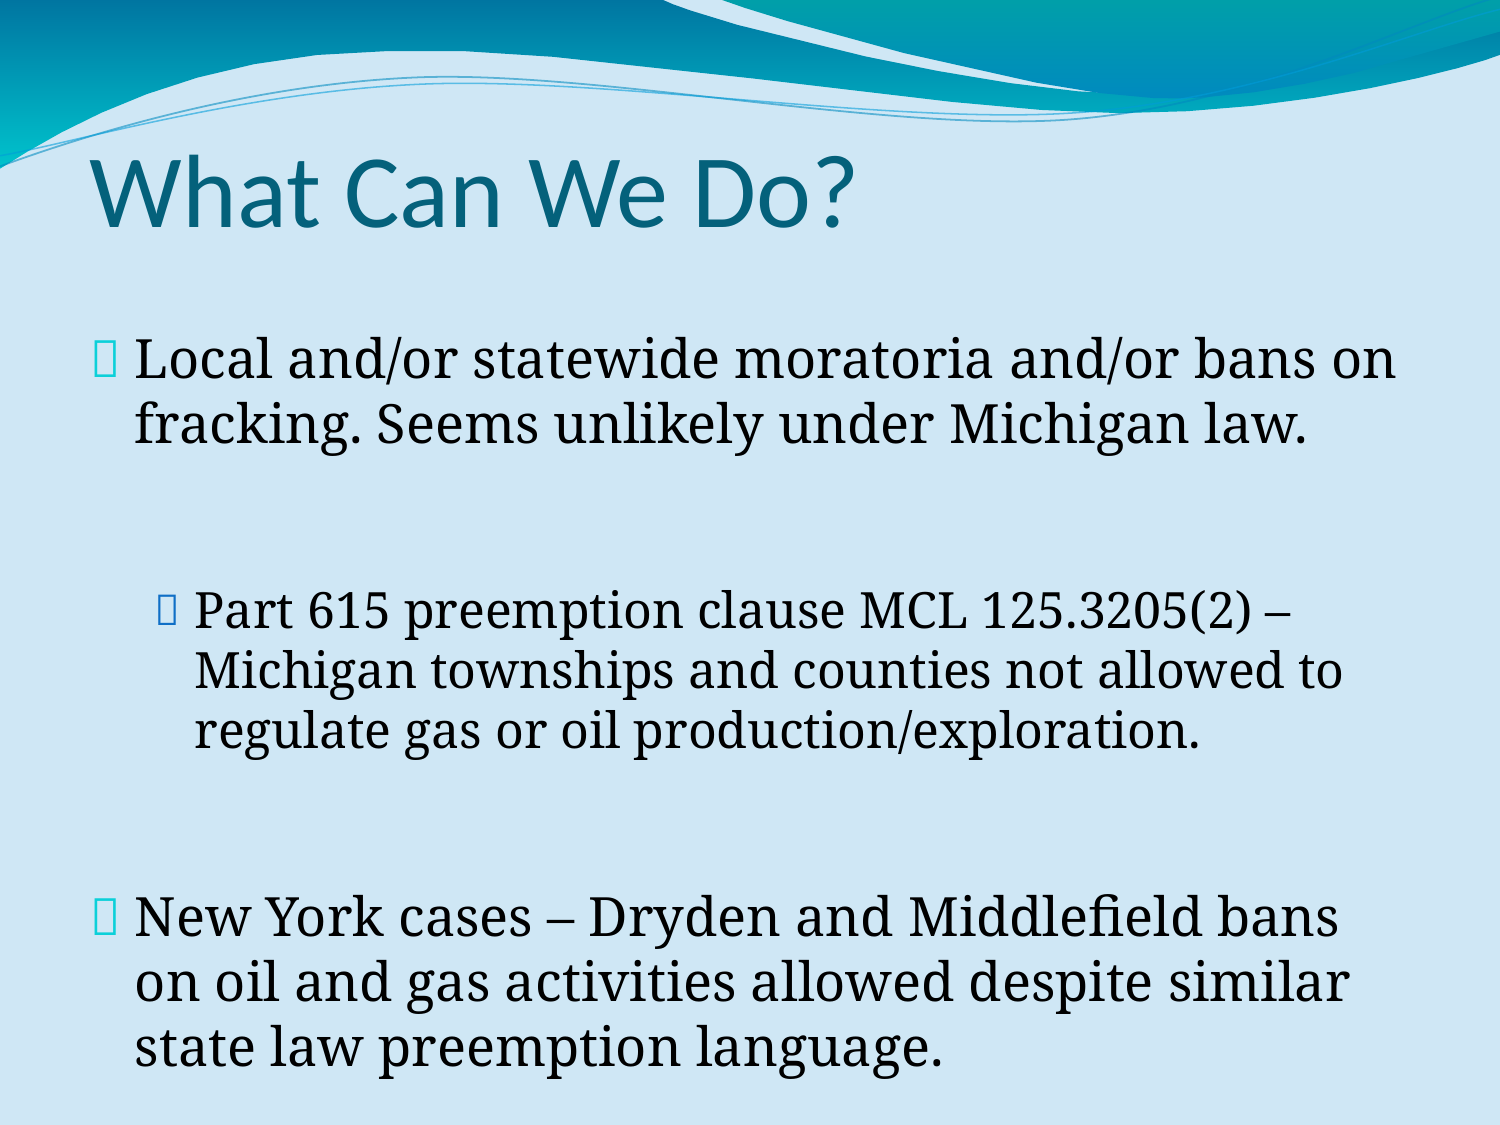

# What Can We Do?
Local and/or statewide moratoria and/or bans on fracking. Seems unlikely under Michigan law.
Part 615 preemption clause MCL 125.3205(2) – Michigan townships and counties not allowed to regulate gas or oil production/exploration.
New York cases – Dryden and Middlefield bans on oil and gas activities allowed despite similar state law preemption language.